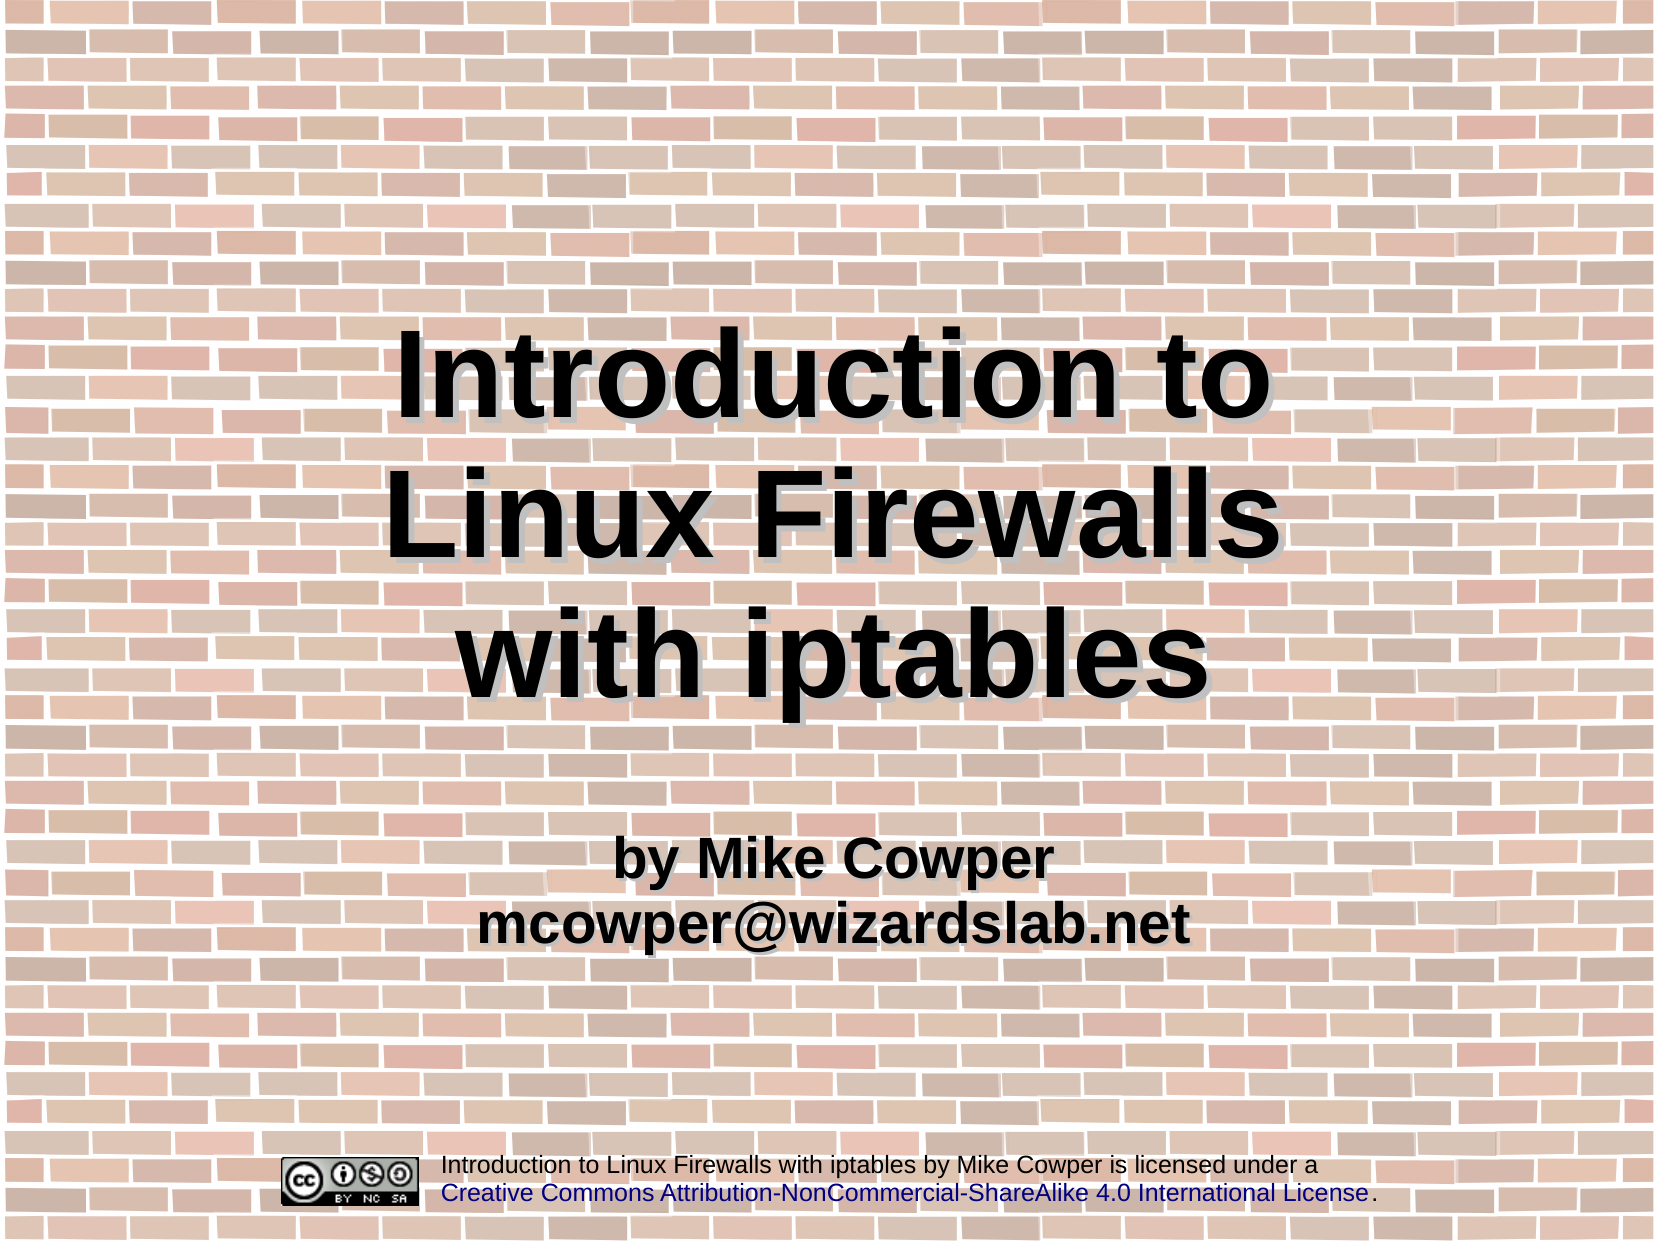

# Introduction to Linux Firewalls with iptables by Mike Cowper mcowper@wizardslab.net
Introduction to Linux Firewalls with iptables by Mike Cowper is licensed under a Creative Commons Attribution-NonCommercial-ShareAlike 4.0 International License.